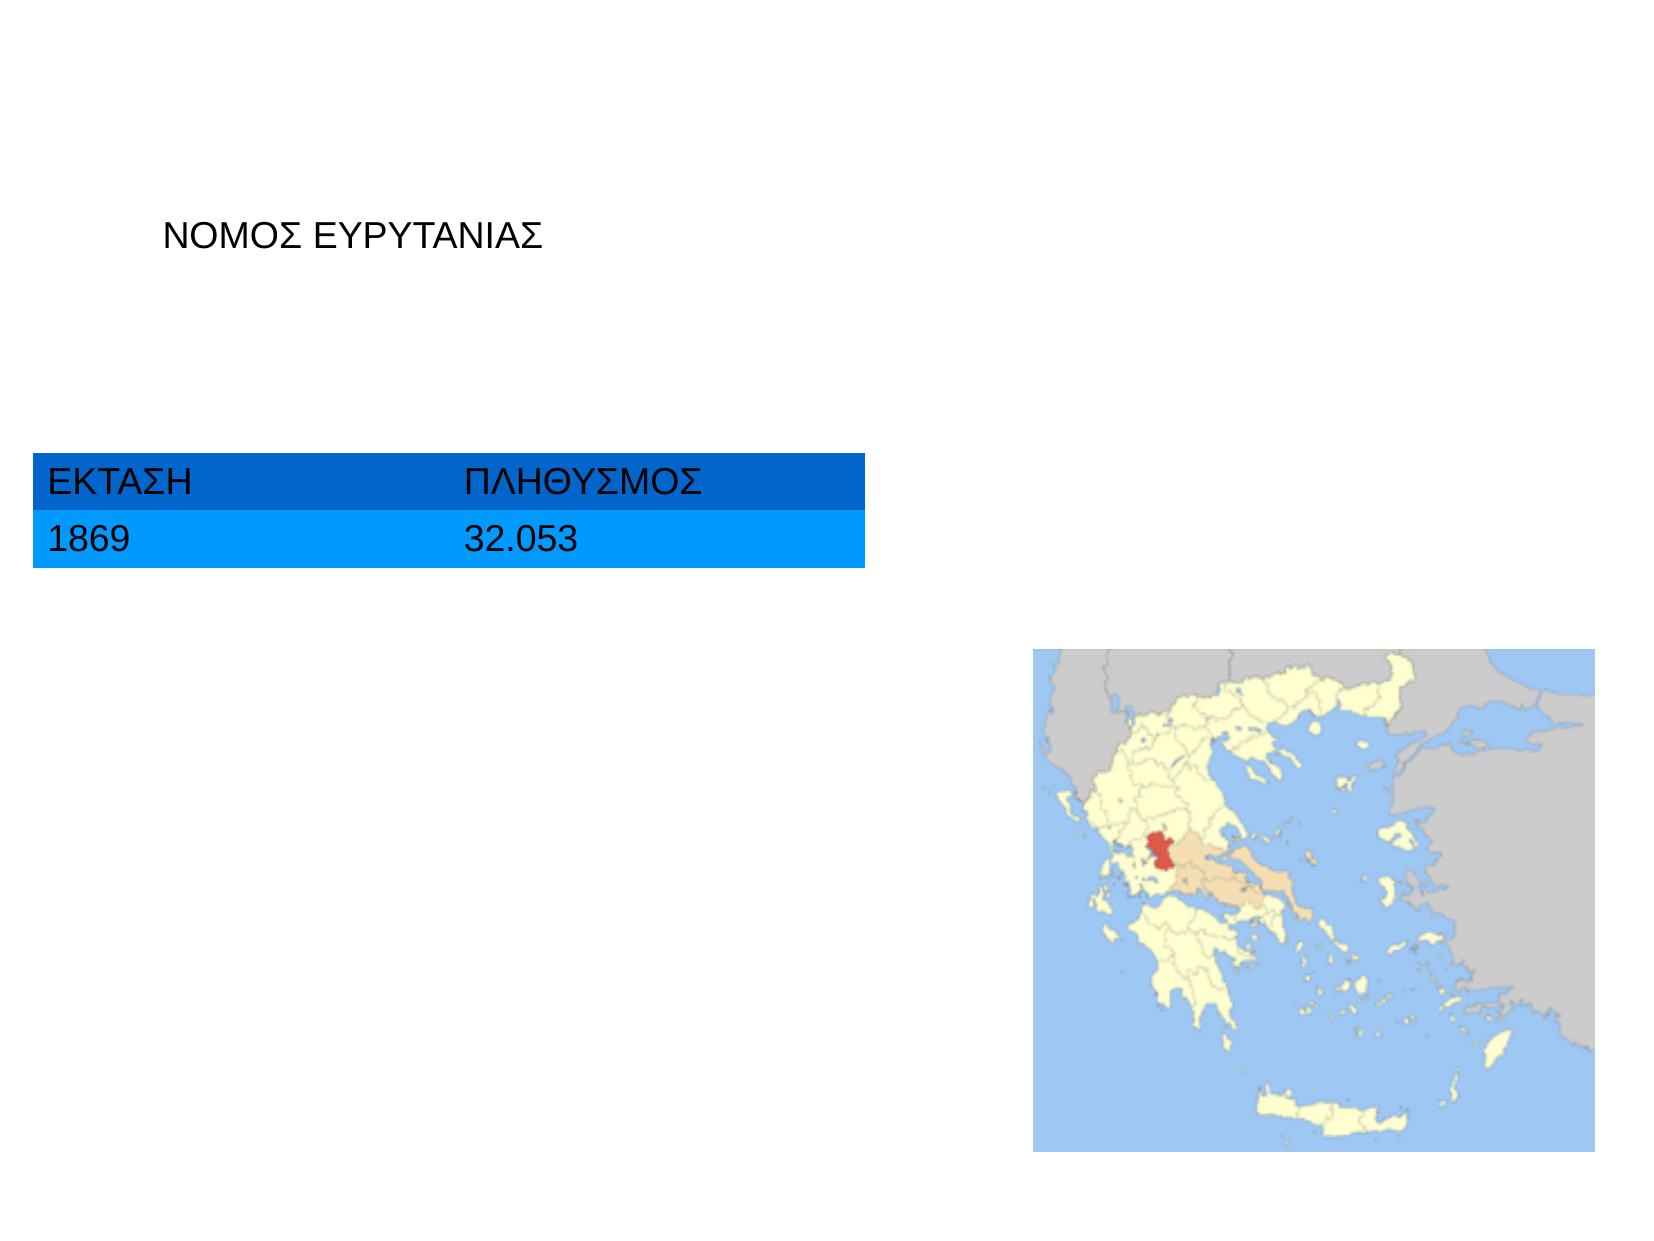

ΝΟΜΟΣ ΕΥΡΥΤΑΝΙΑΣ
| ΕΚΤΑΣΗ | ΠΛΗΘΥΣΜΟΣ |
| --- | --- |
| 1869 | 32.053 |